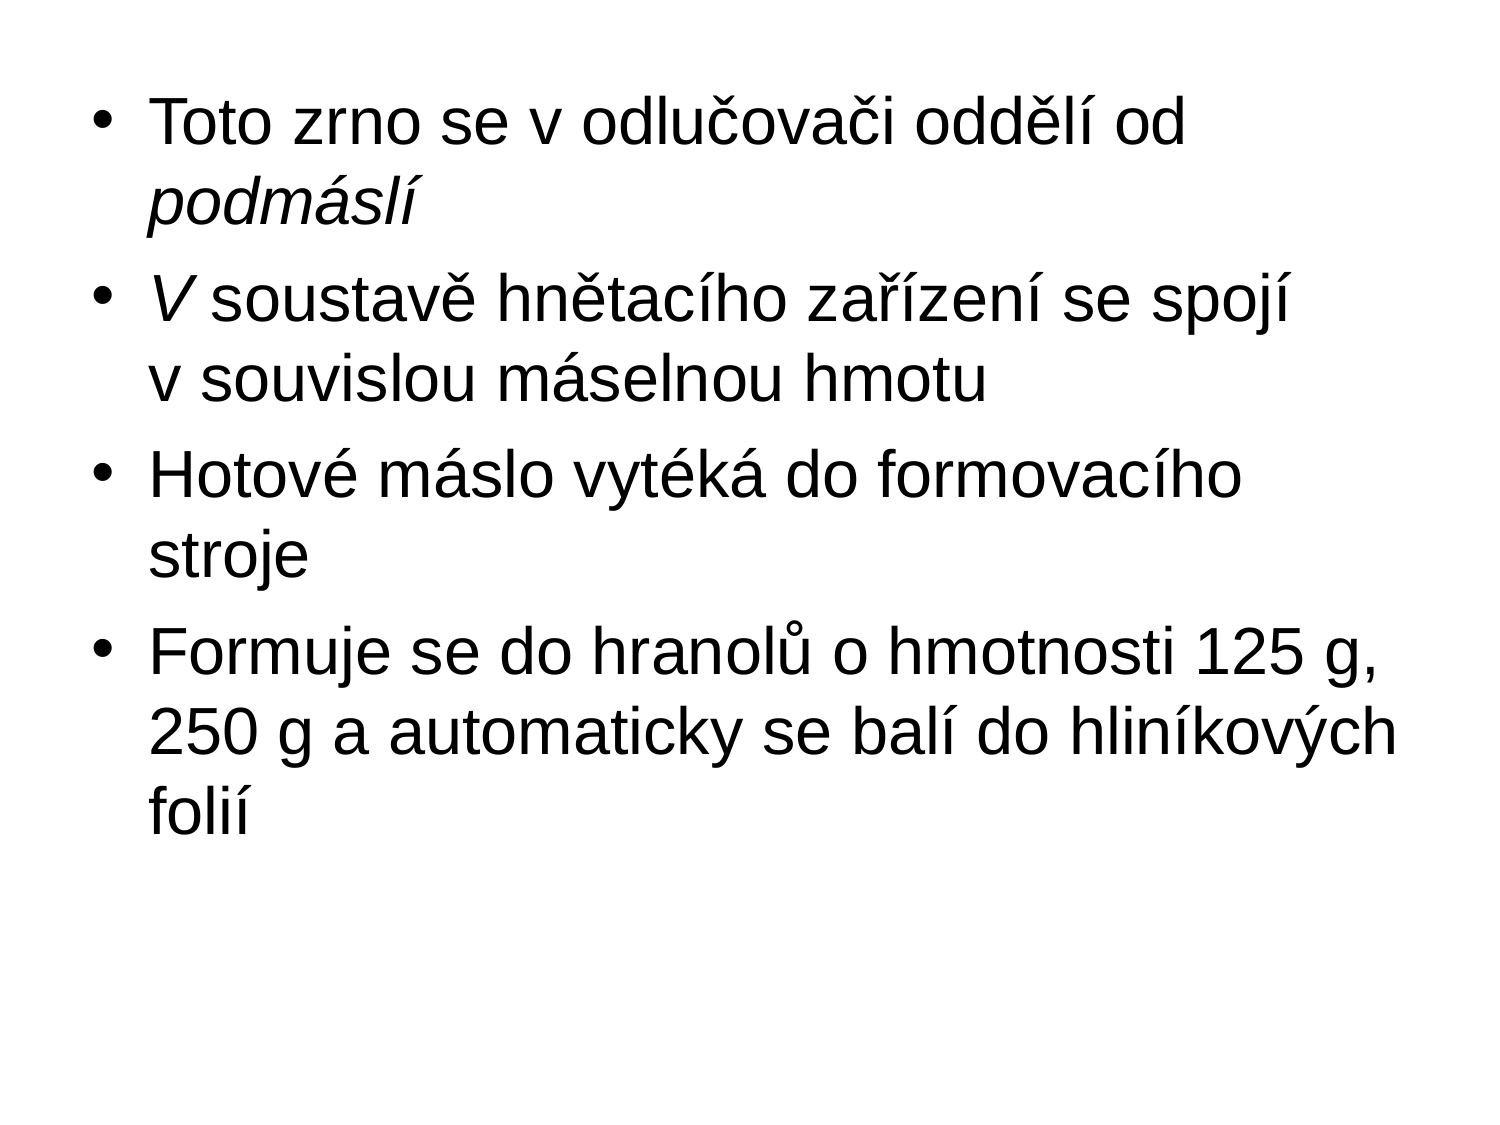

# Toto zrno se v odlučovači oddělí od podmáslí
V soustavě hnětacího zařízení se spojí
v souvislou máselnou hmotu
Hotové máslo vytéká do formovacího stroje
Formuje se do hranolů o hmotnosti 125 g, 250 g a automaticky se balí do hliníkových folií